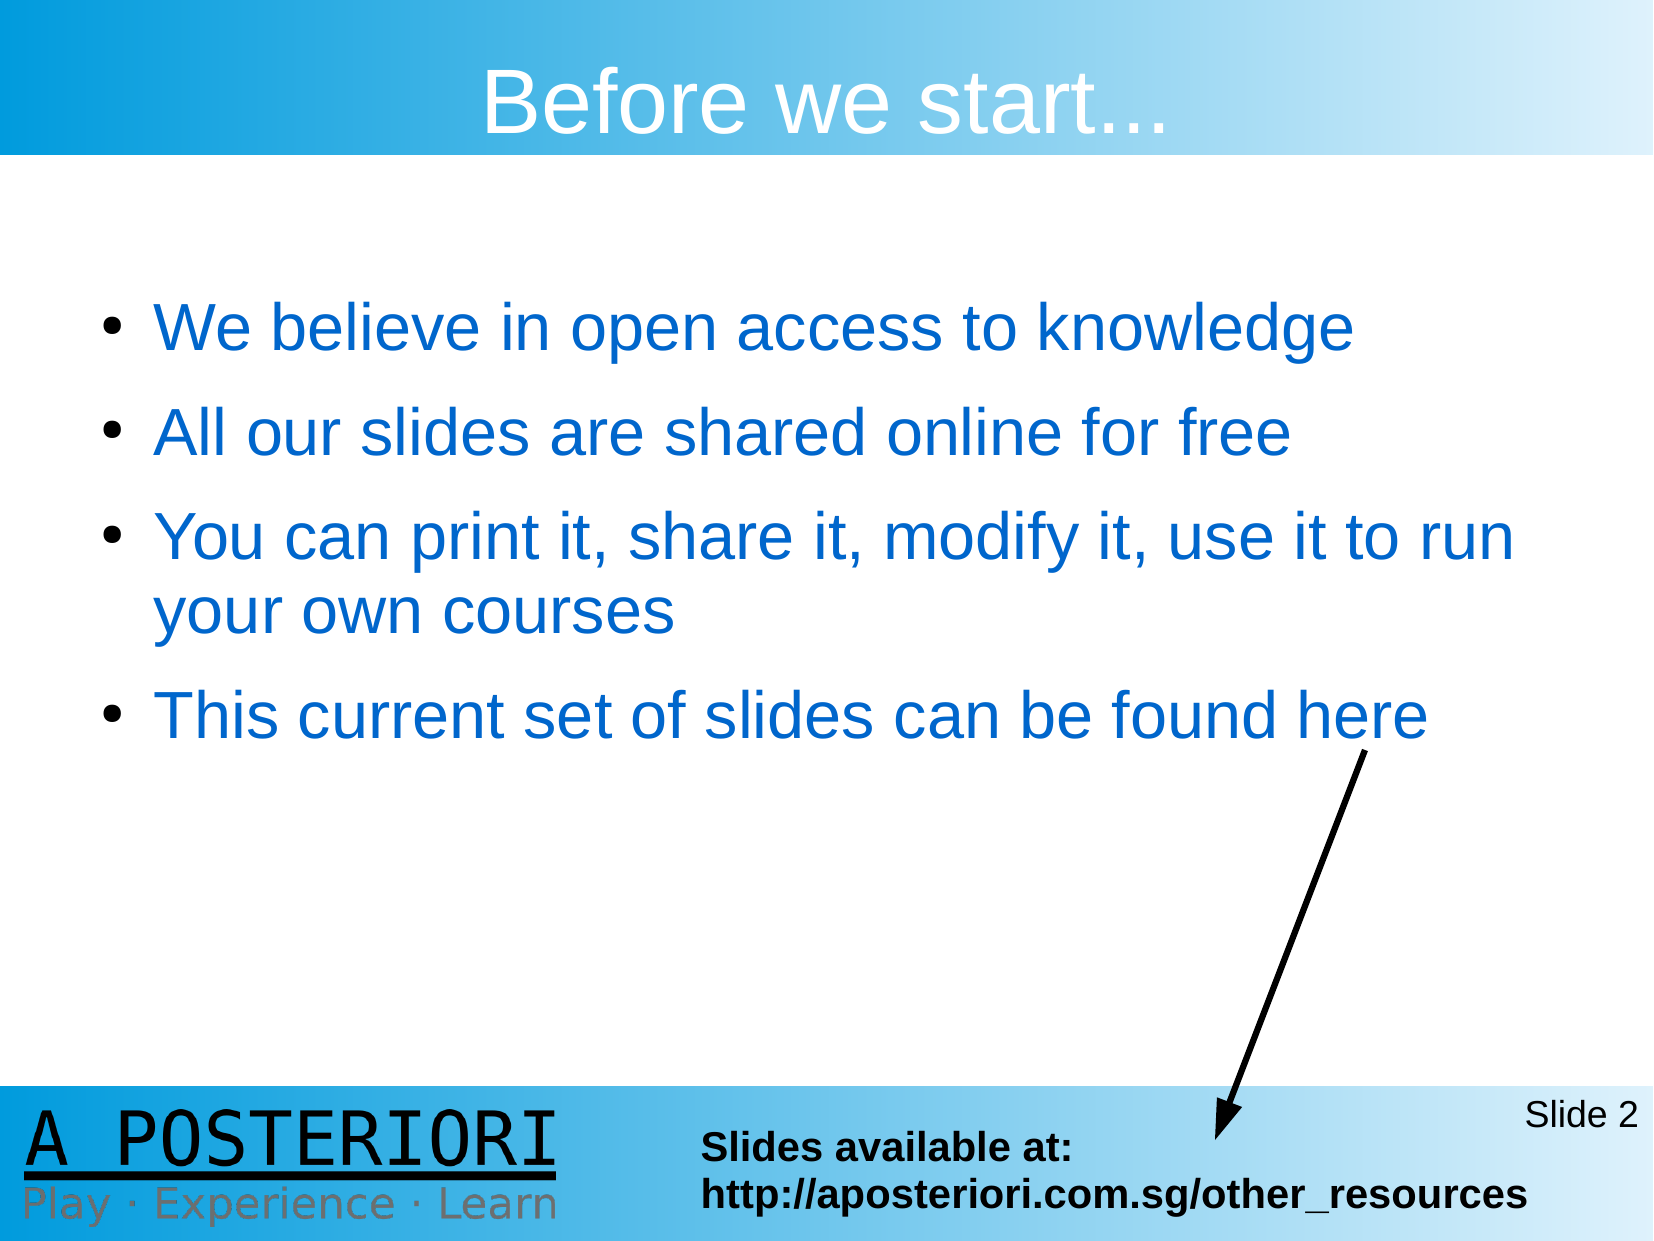

# Before we start...
We believe in open access to knowledge
All our slides are shared online for free
You can print it, share it, modify it, use it to run your own courses
This current set of slides can be found here